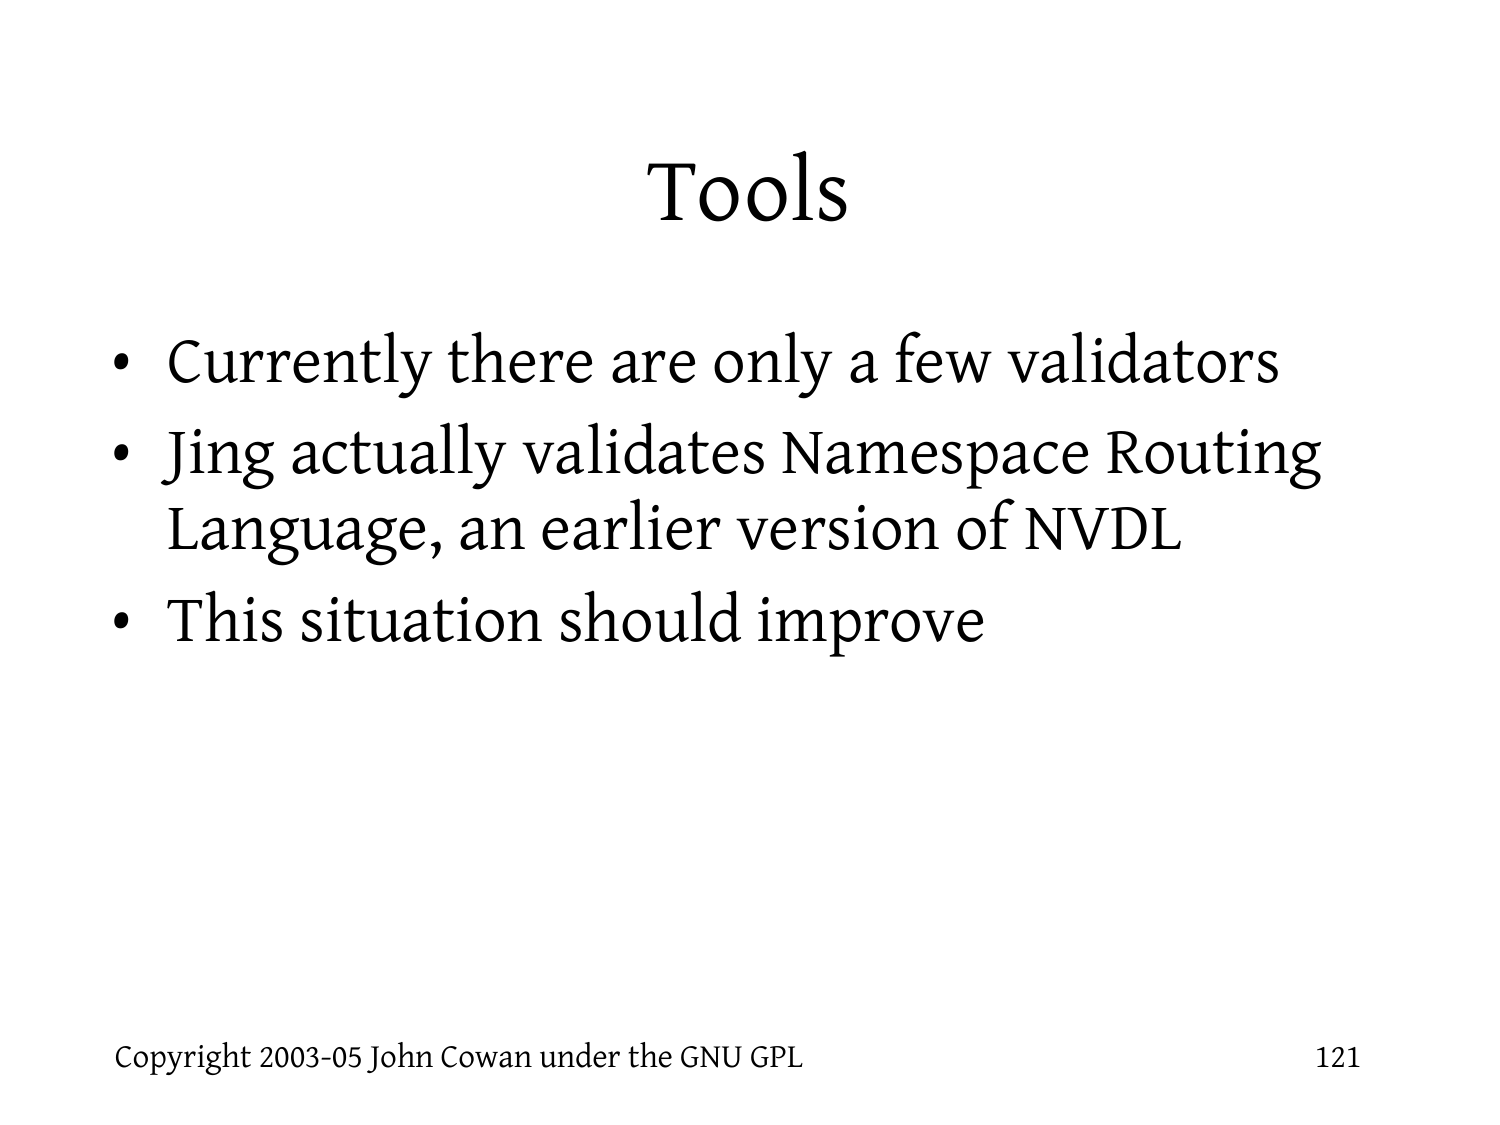

# Tools
Currently there are only a few validators
Jing actually validates Namespace Routing Language, an earlier version of NVDL
This situation should improve